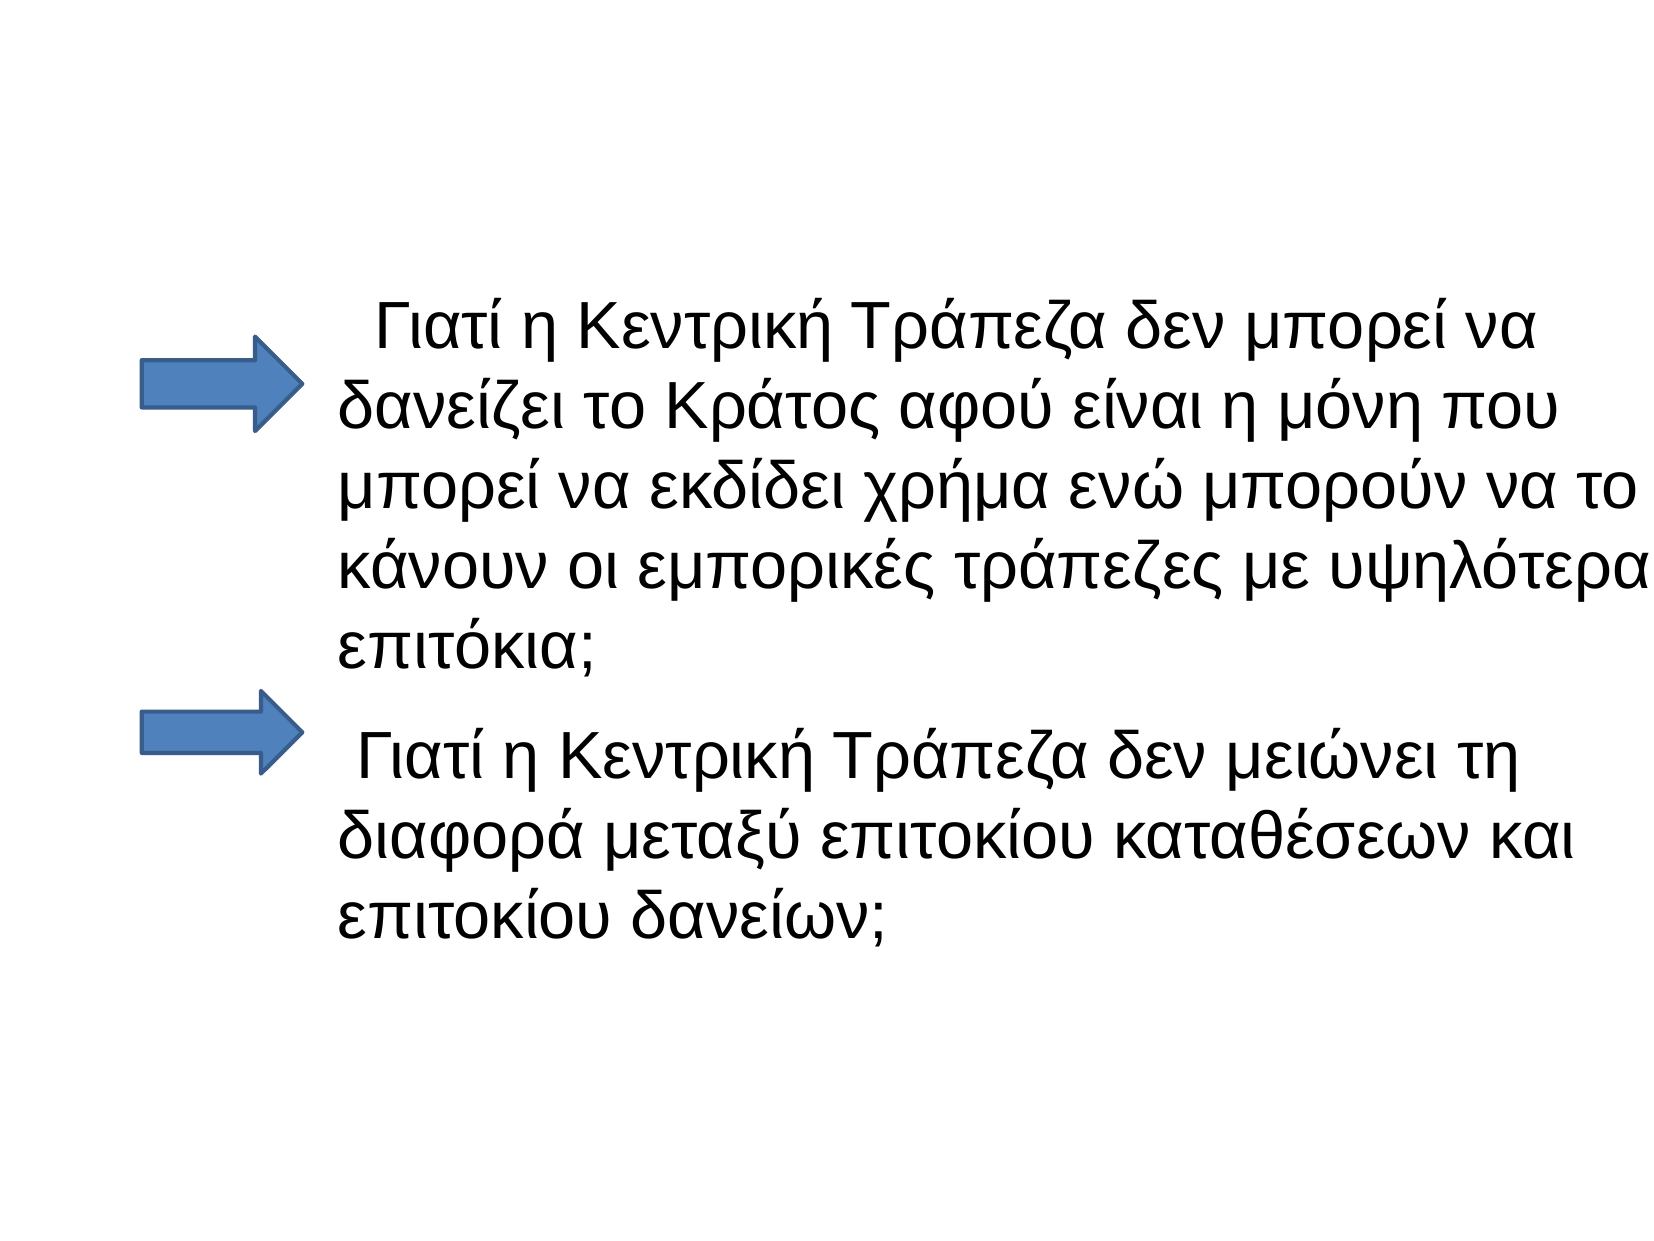

# Γιατί η Κεντρική Τράπεζα δεν μπορεί να δανείζει το Κράτος αφού είναι η μόνη που μπορεί να εκδίδει χρήμα ενώ μπορούν να το κάνουν οι εμπορικές τράπεζες με υψηλότερα επιτόκια;
 Γιατί η Κεντρική Τράπεζα δεν μειώνει τη διαφορά μεταξύ επιτοκίου καταθέσεων και επιτοκίου δανείων;